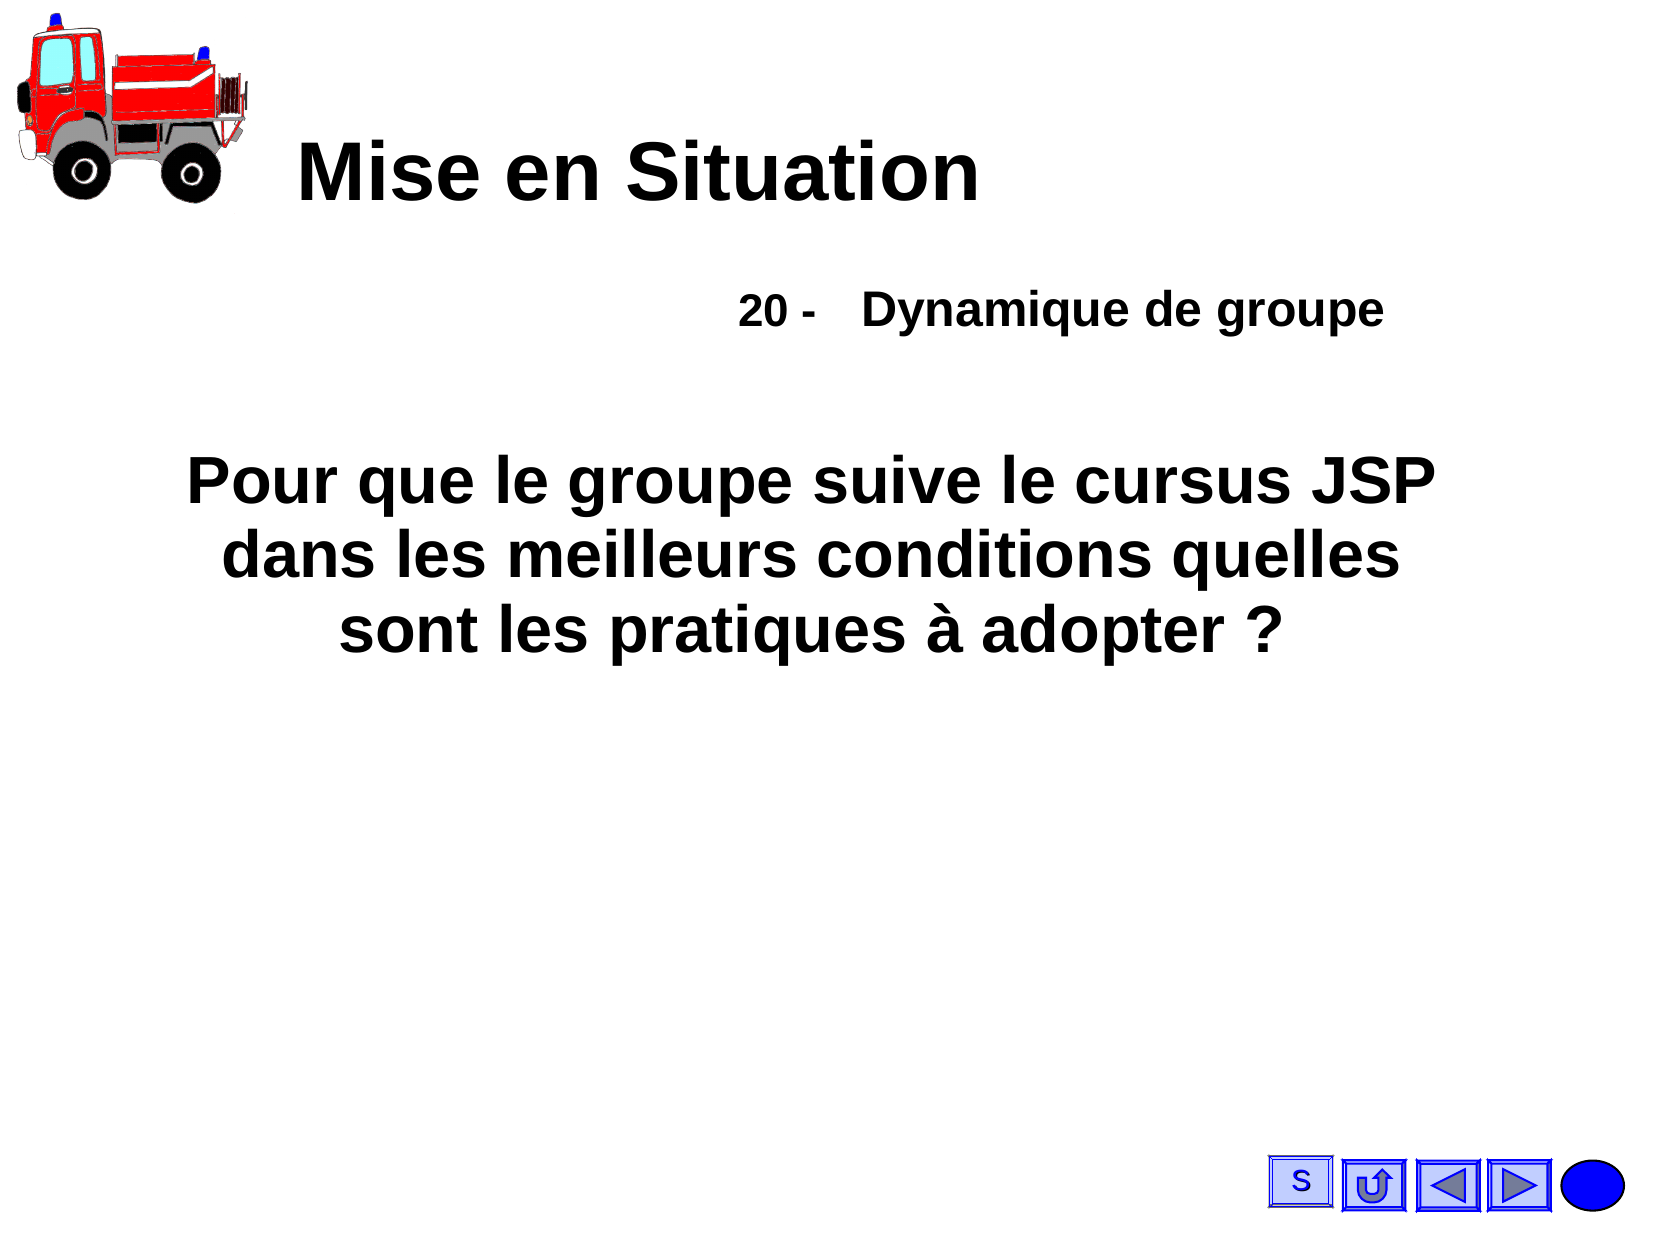

Mise en Situation
20 -   Dynamique de groupe
# Pour que le groupe suive le cursus JSP dans les meilleurs conditions quelles sont les pratiques à adopter ?